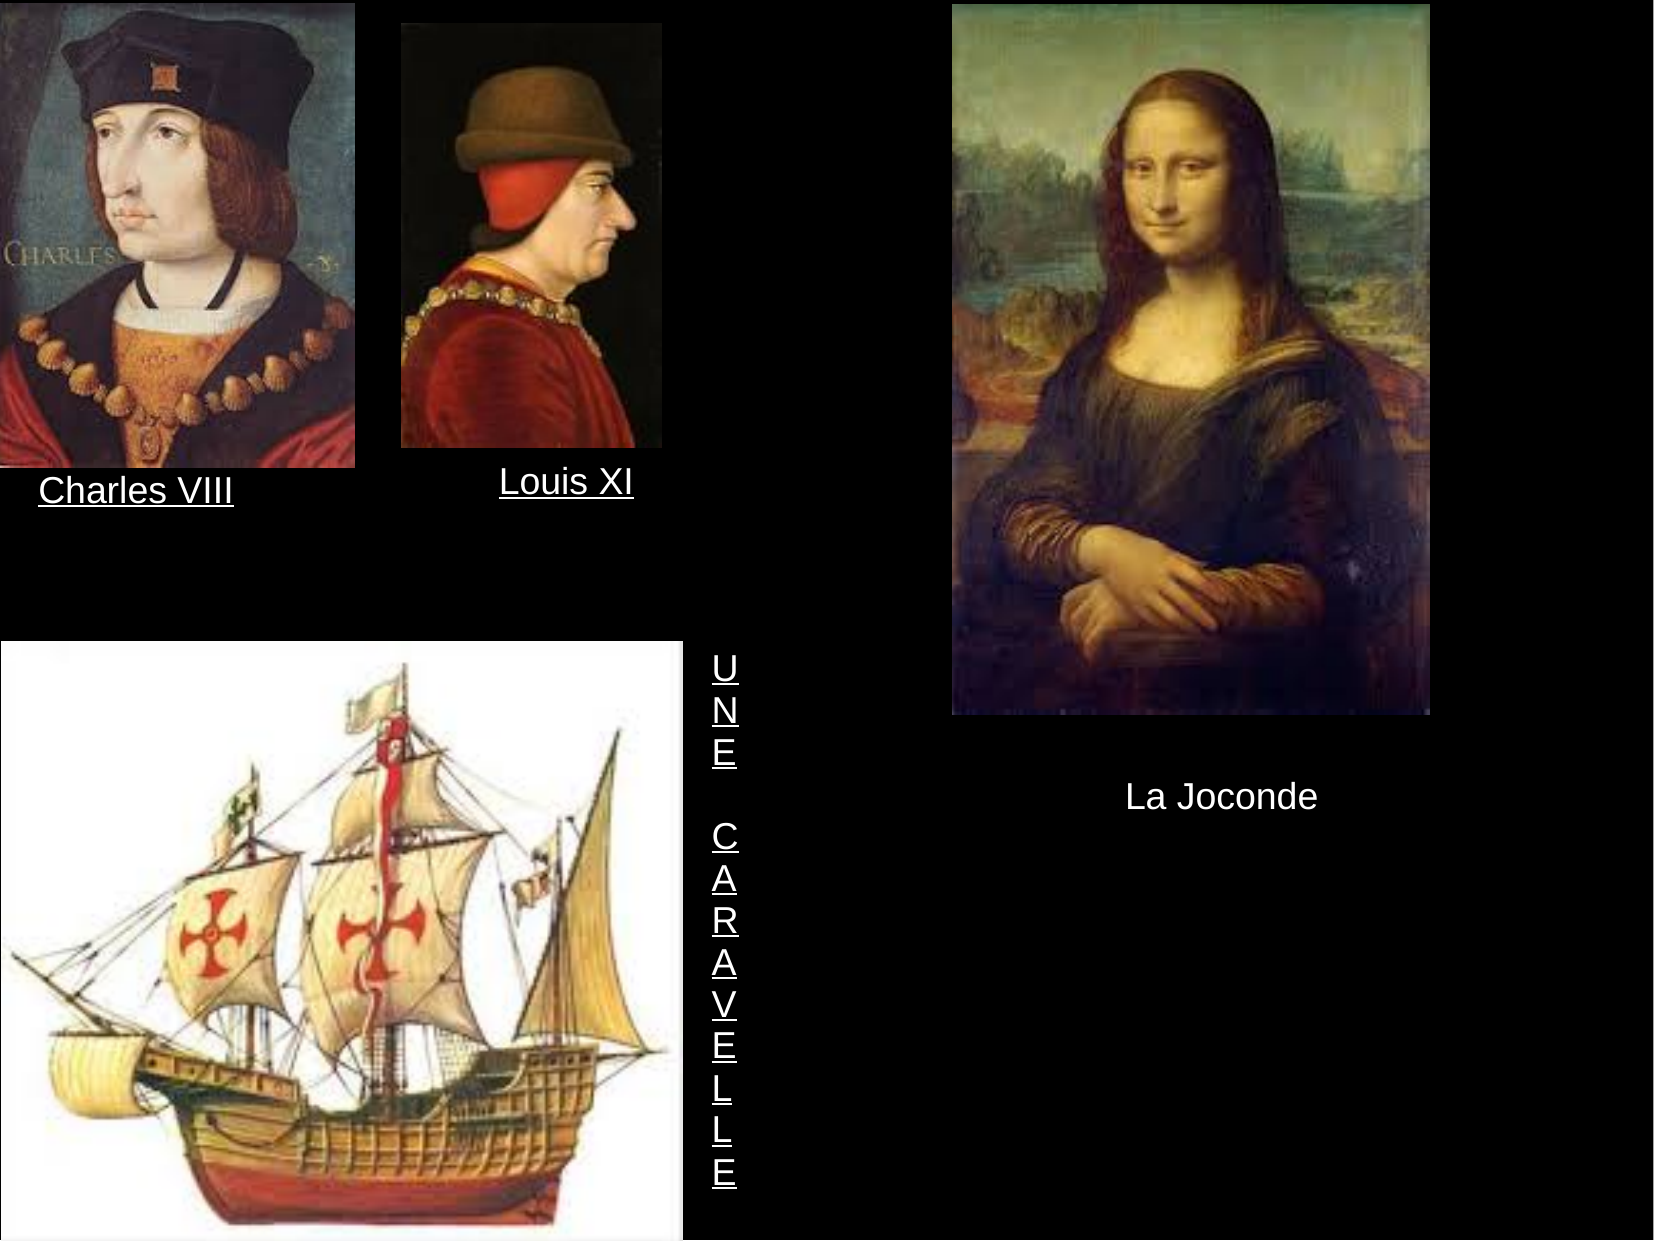

Louis XI
Charles VIII
U
N
E
C
A
R
A
V
E
L
L
E
La Joconde